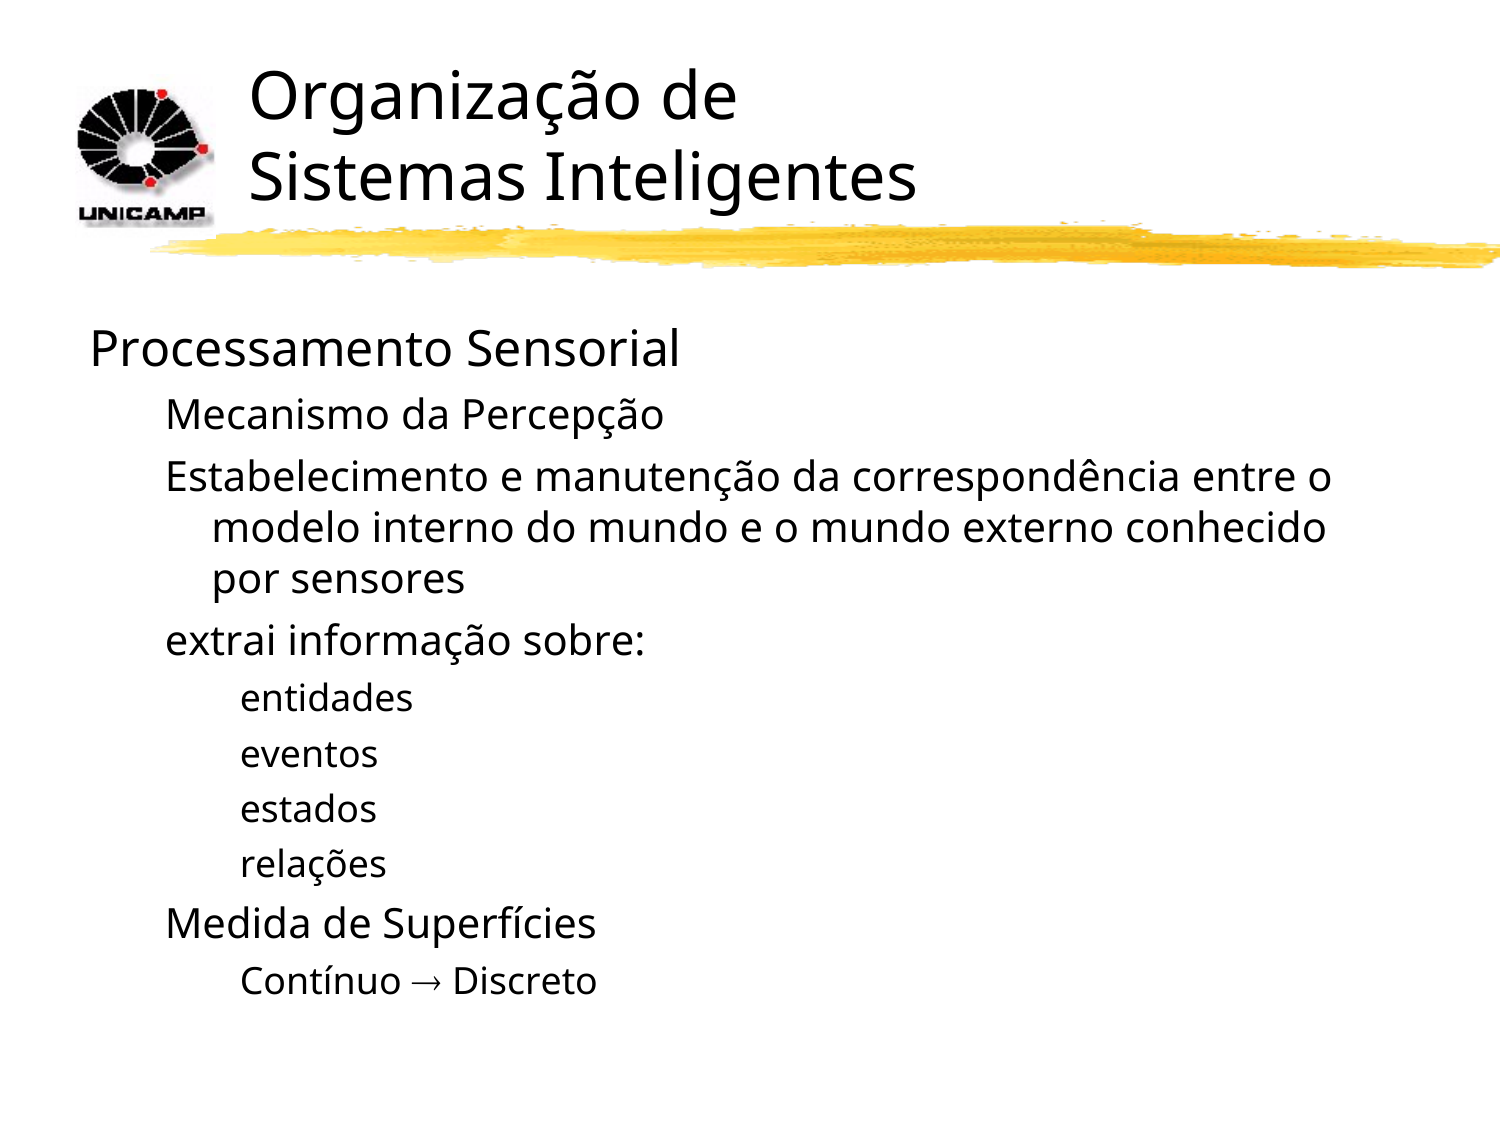

# Organização de Sistemas Inteligentes
Processamento Sensorial
Mecanismo da Percepção
Estabelecimento e manutenção da correspondência entre o modelo interno do mundo e o mundo externo conhecido por sensores
extrai informação sobre:
entidades
eventos
estados
relações
Medida de Superfícies
Contínuo  Discreto